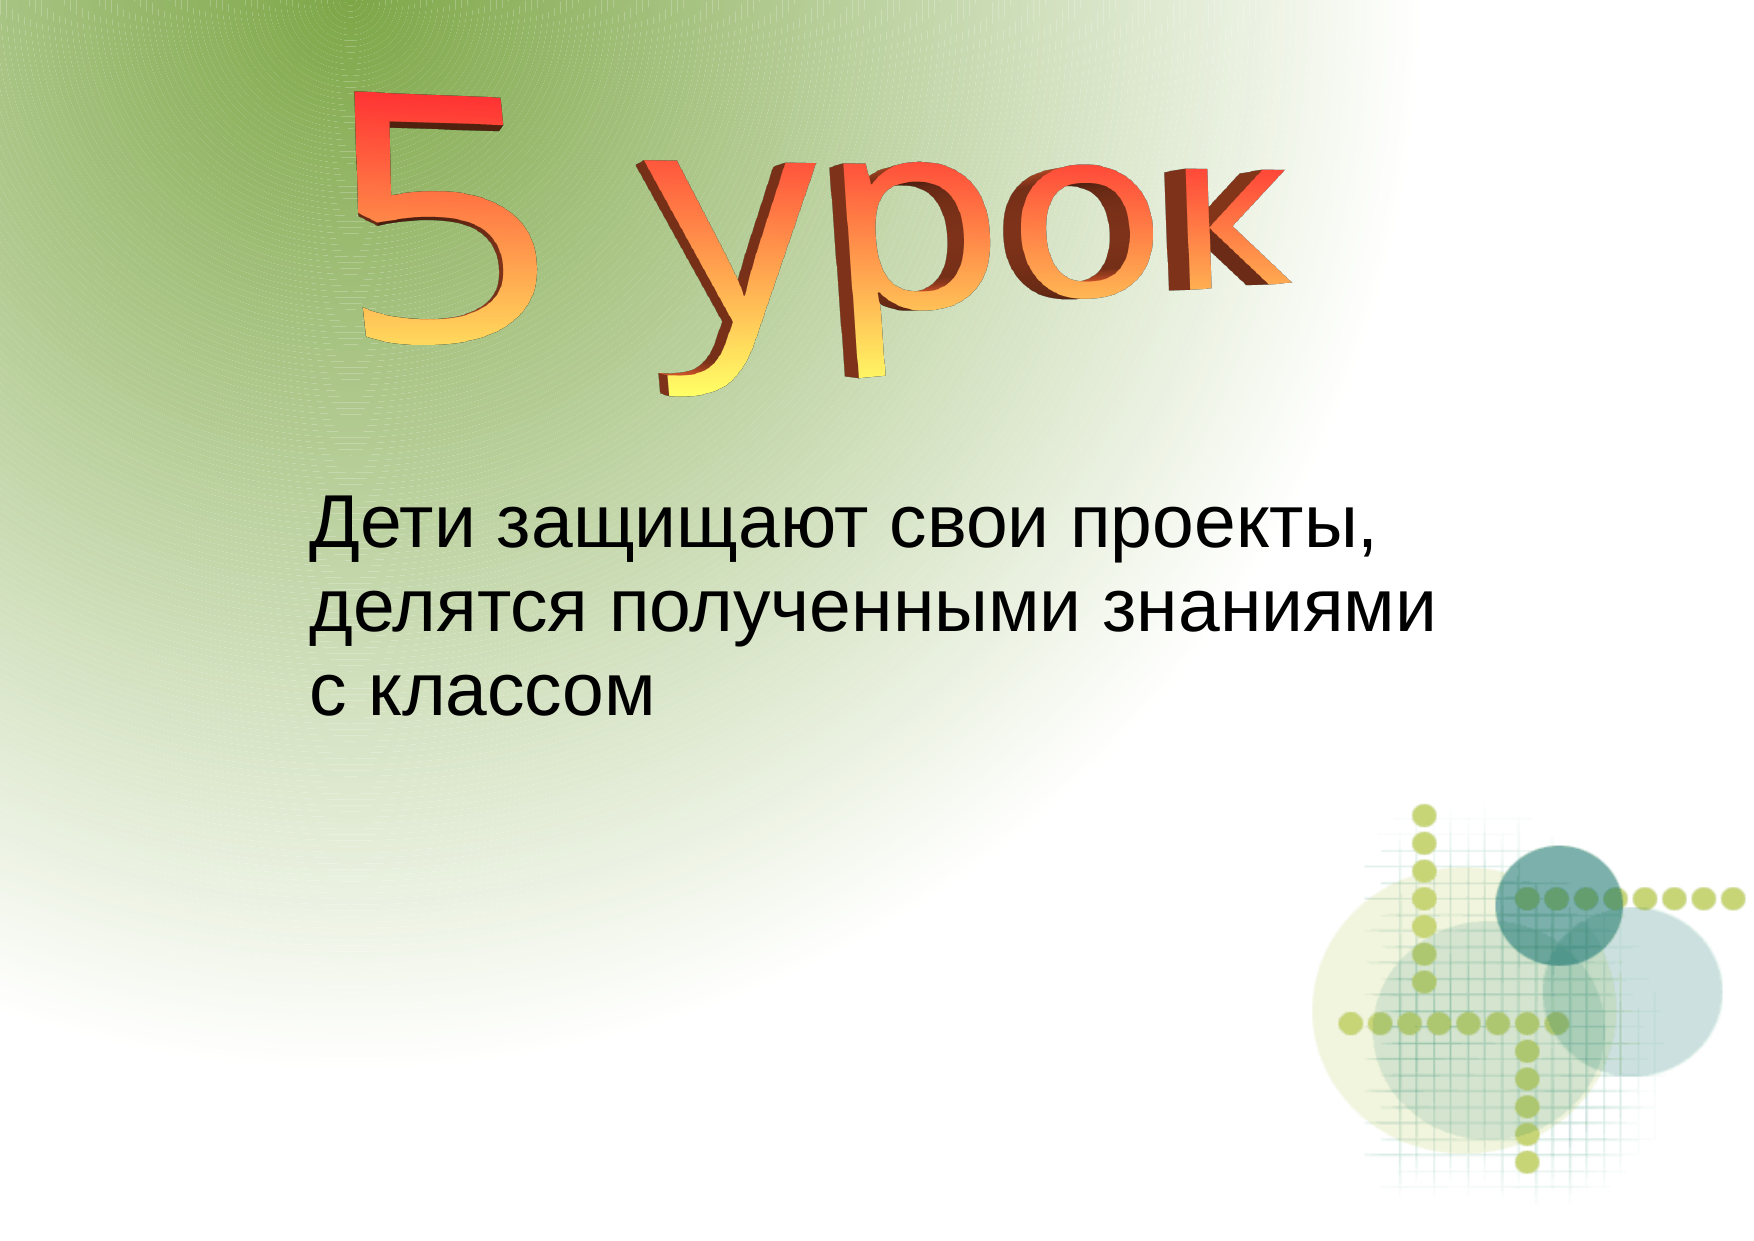

5 урок
Дети защищают свои проекты, делятся полученными знаниями с классом